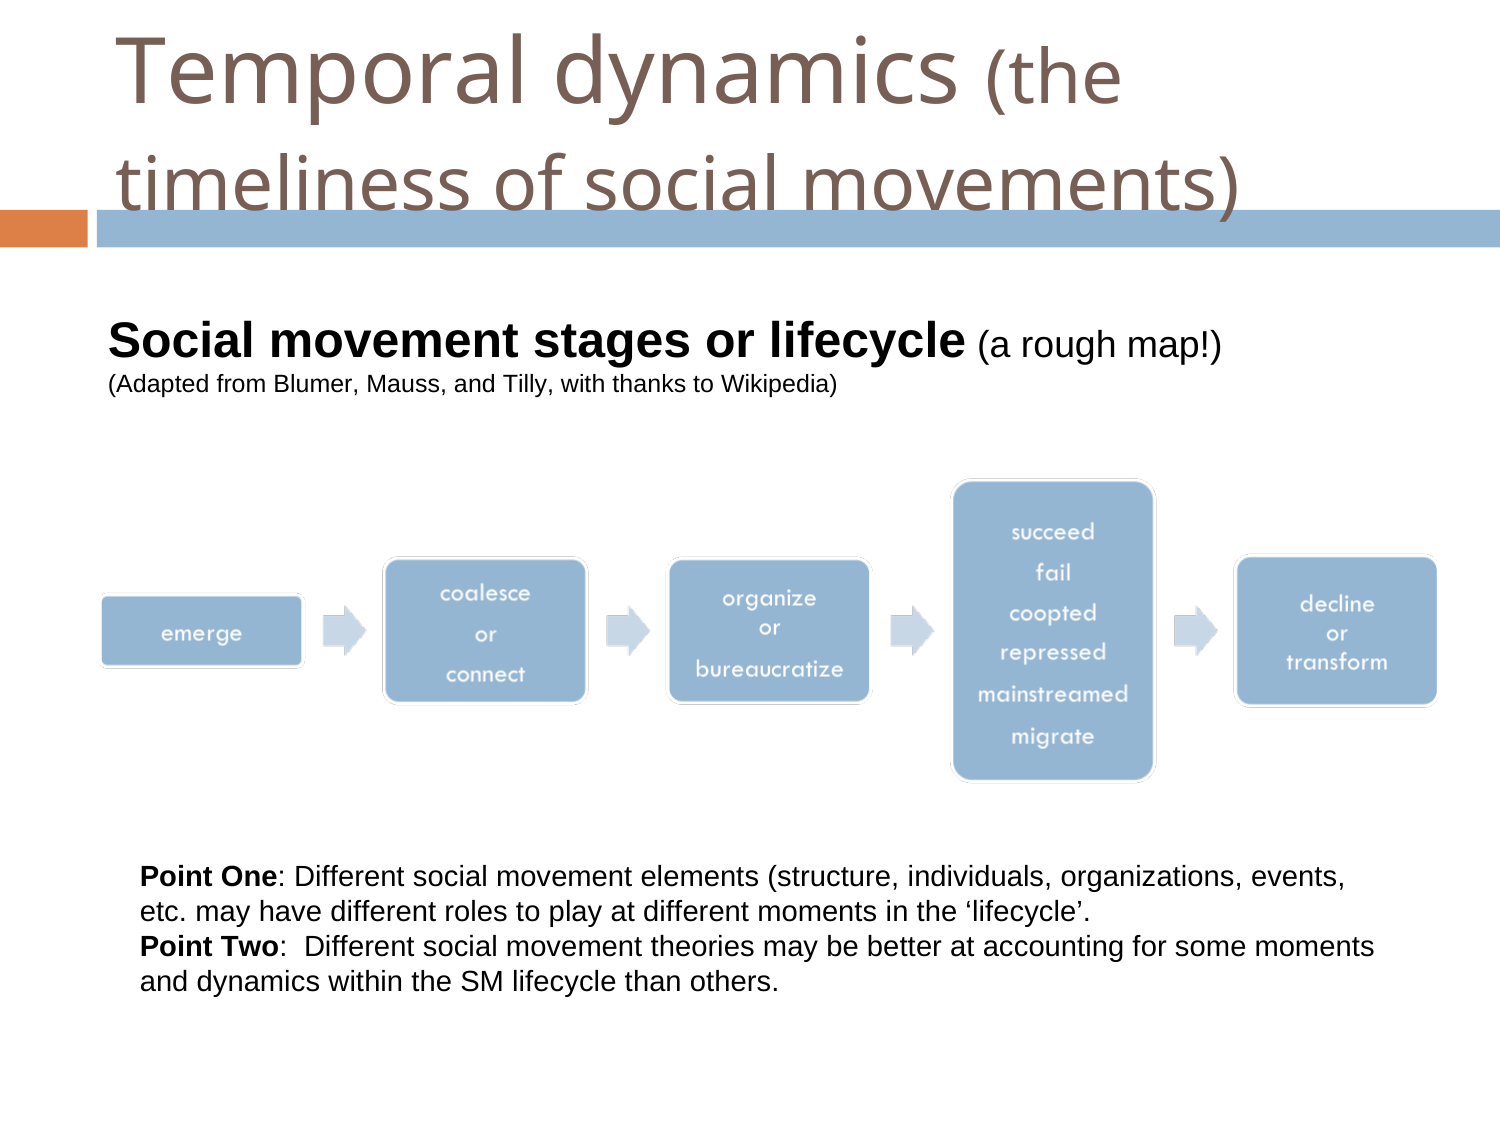

# Temporal dynamics (the timeliness of social movements)
Social movement stages or lifecycle (a rough map!)
(Adapted from Blumer, Mauss, and Tilly, with thanks to Wikipedia)
Point One: Different social movement elements (structure, individuals, organizations, events, etc. may have different roles to play at different moments in the ‘lifecycle’.
Point Two: Different social movement theories may be better at accounting for some moments and dynamics within the SM lifecycle than others.